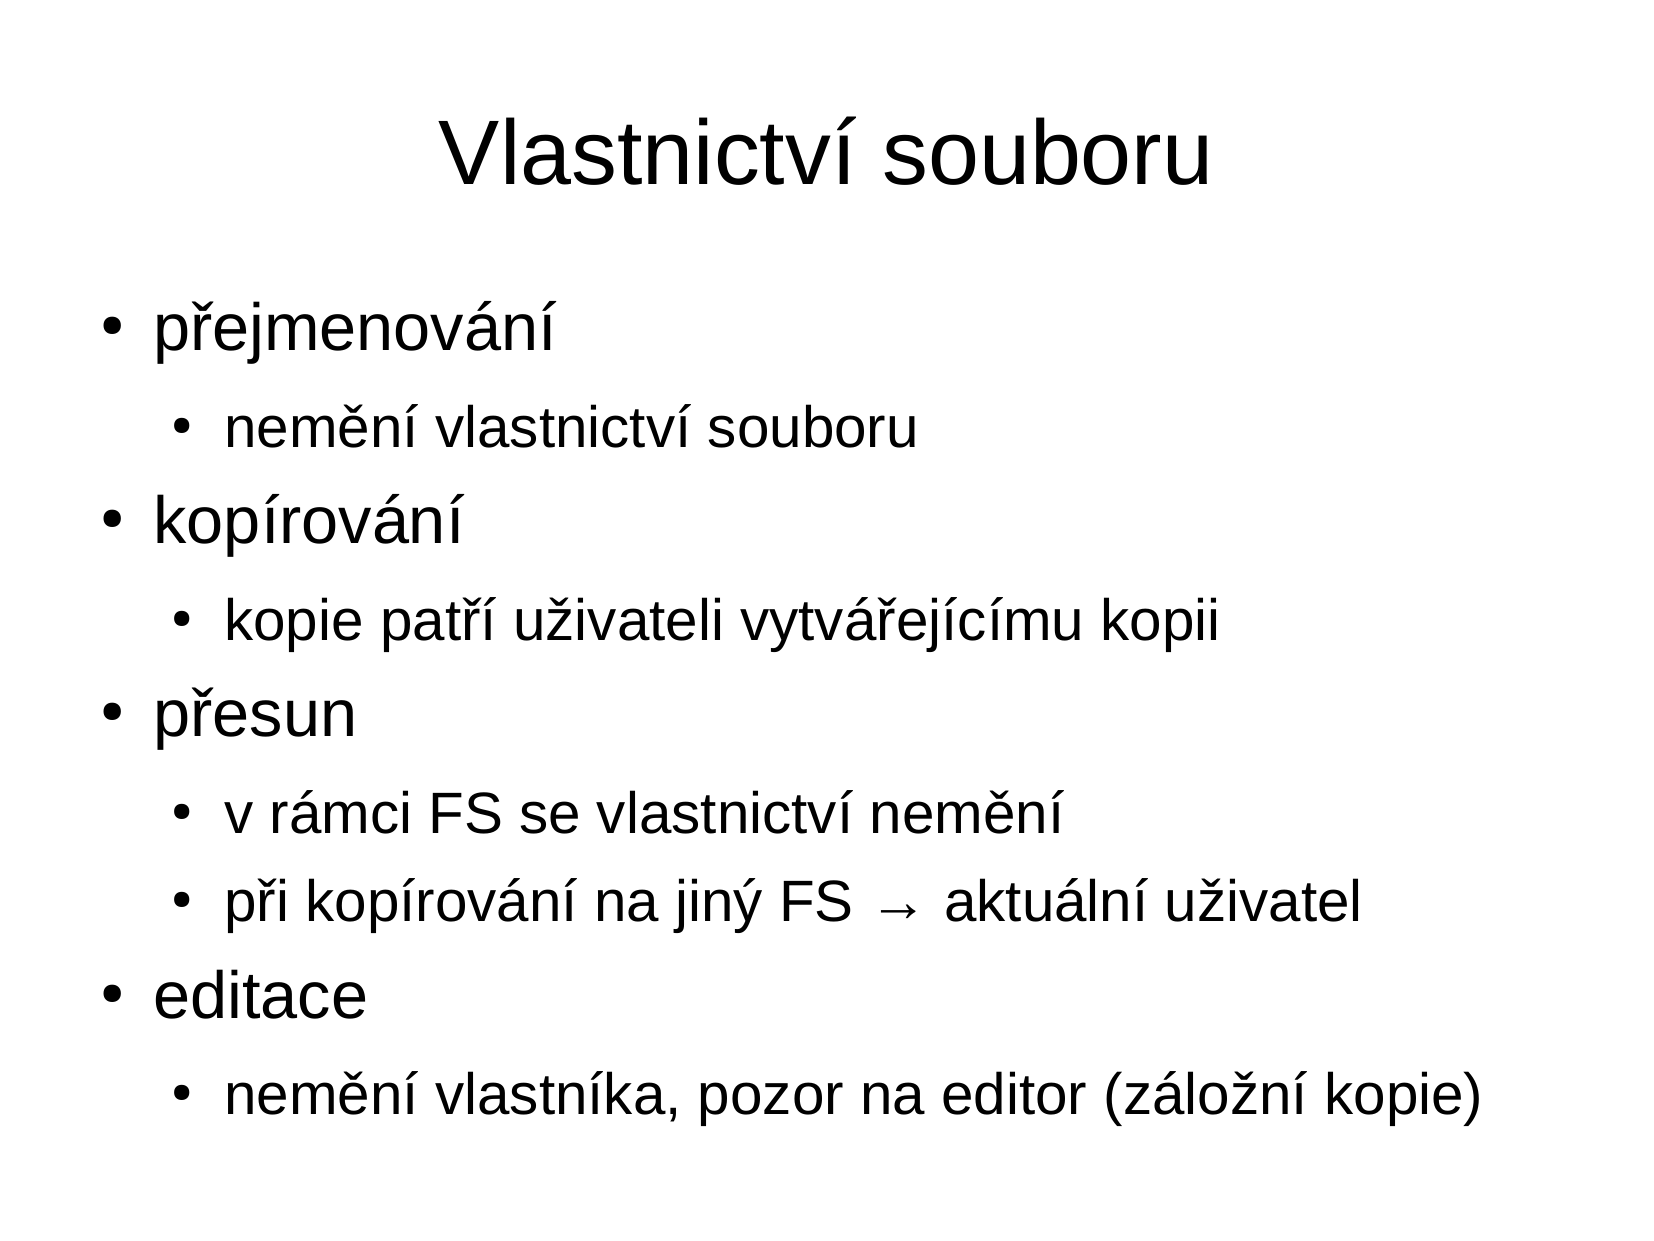

# Vlastnictví souboru
přejmenování
nemění vlastnictví souboru
kopírování
kopie patří uživateli vytvářejícímu kopii
přesun
v rámci FS se vlastnictví nemění
při kopírování na jiný FS → aktuální uživatel
editace
nemění vlastníka, pozor na editor (záložní kopie)